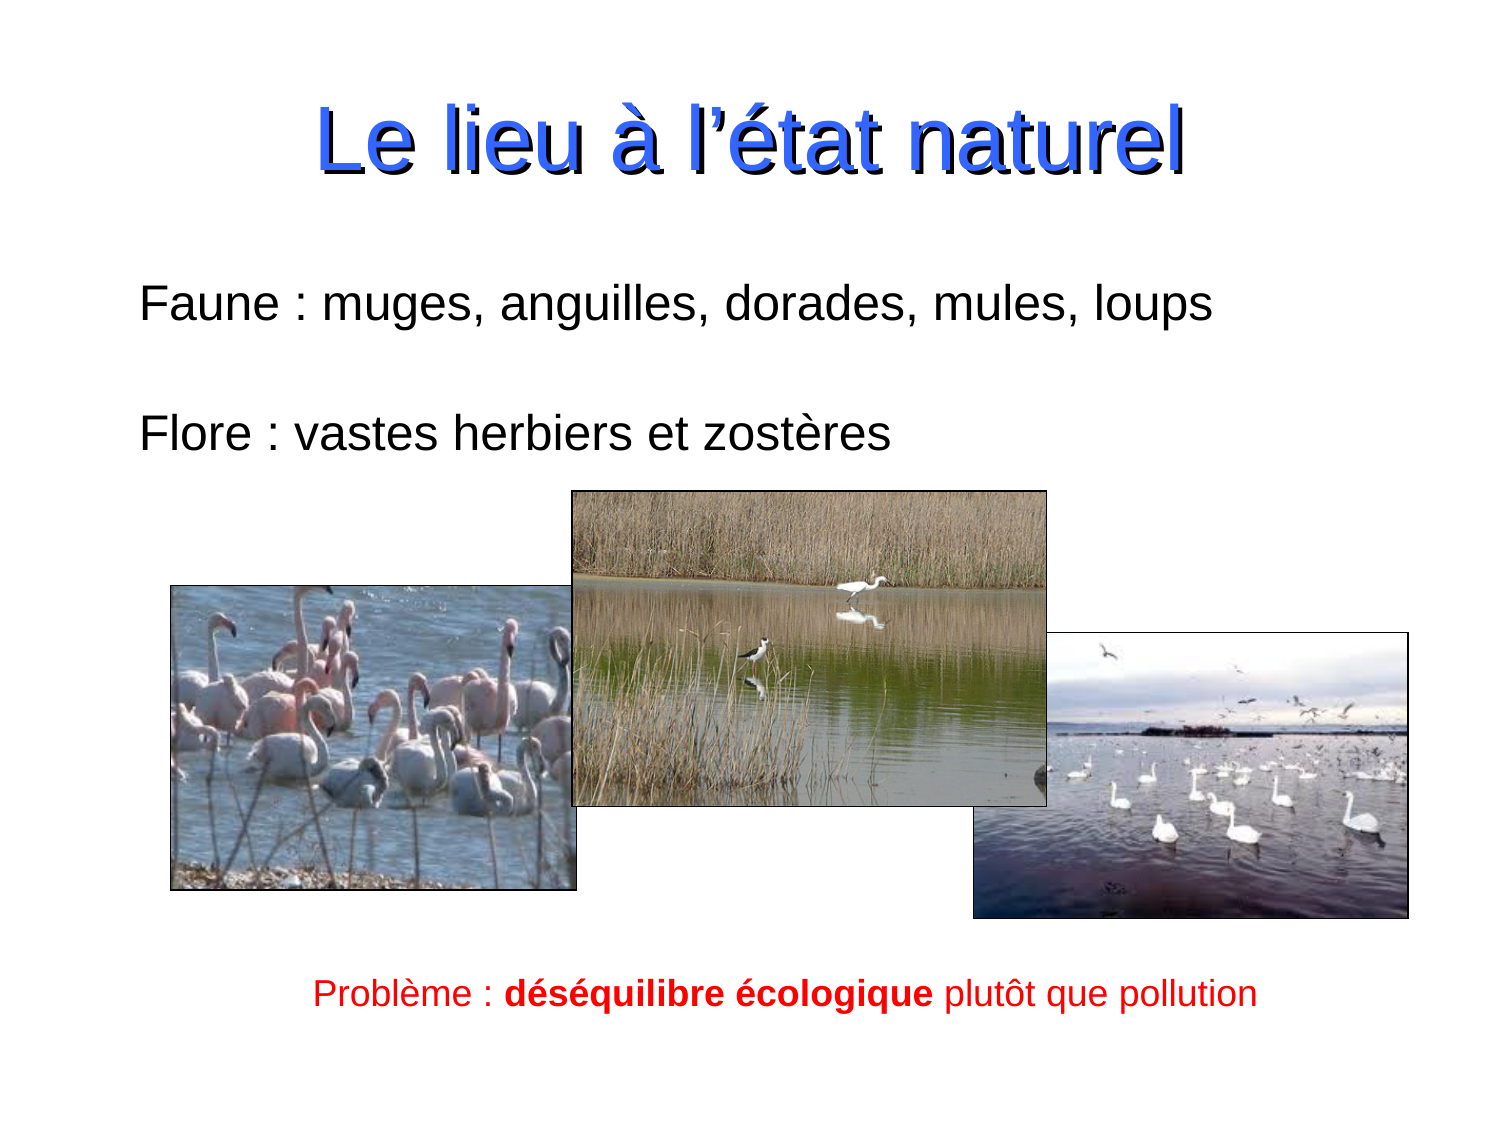

# Le lieu à l’état naturel
Faune : muges, anguilles, dorades, mules, loups
Flore : vastes herbiers et zostères
Problème : déséquilibre écologique plutôt que pollution